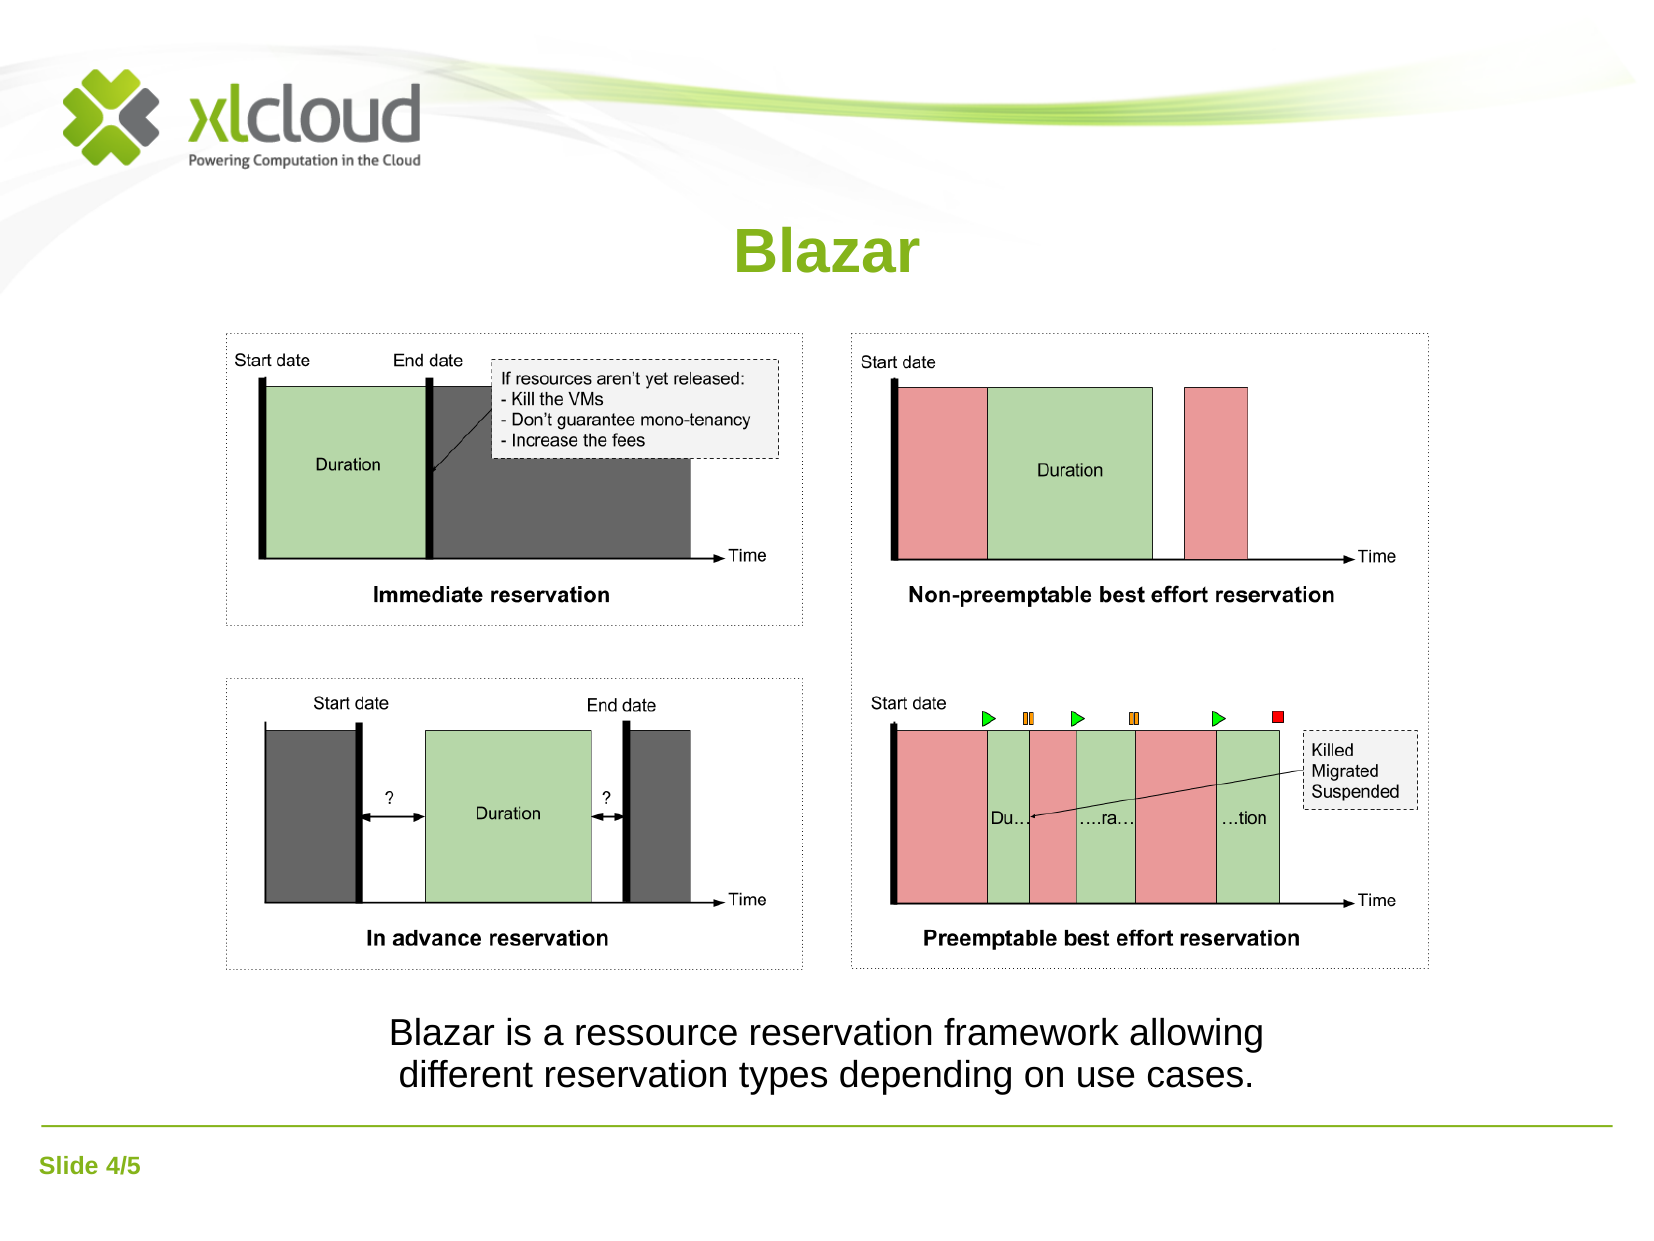

# Blazar
Blazar is a ressource reservation framework allowing
different reservation types depending on use cases.
4